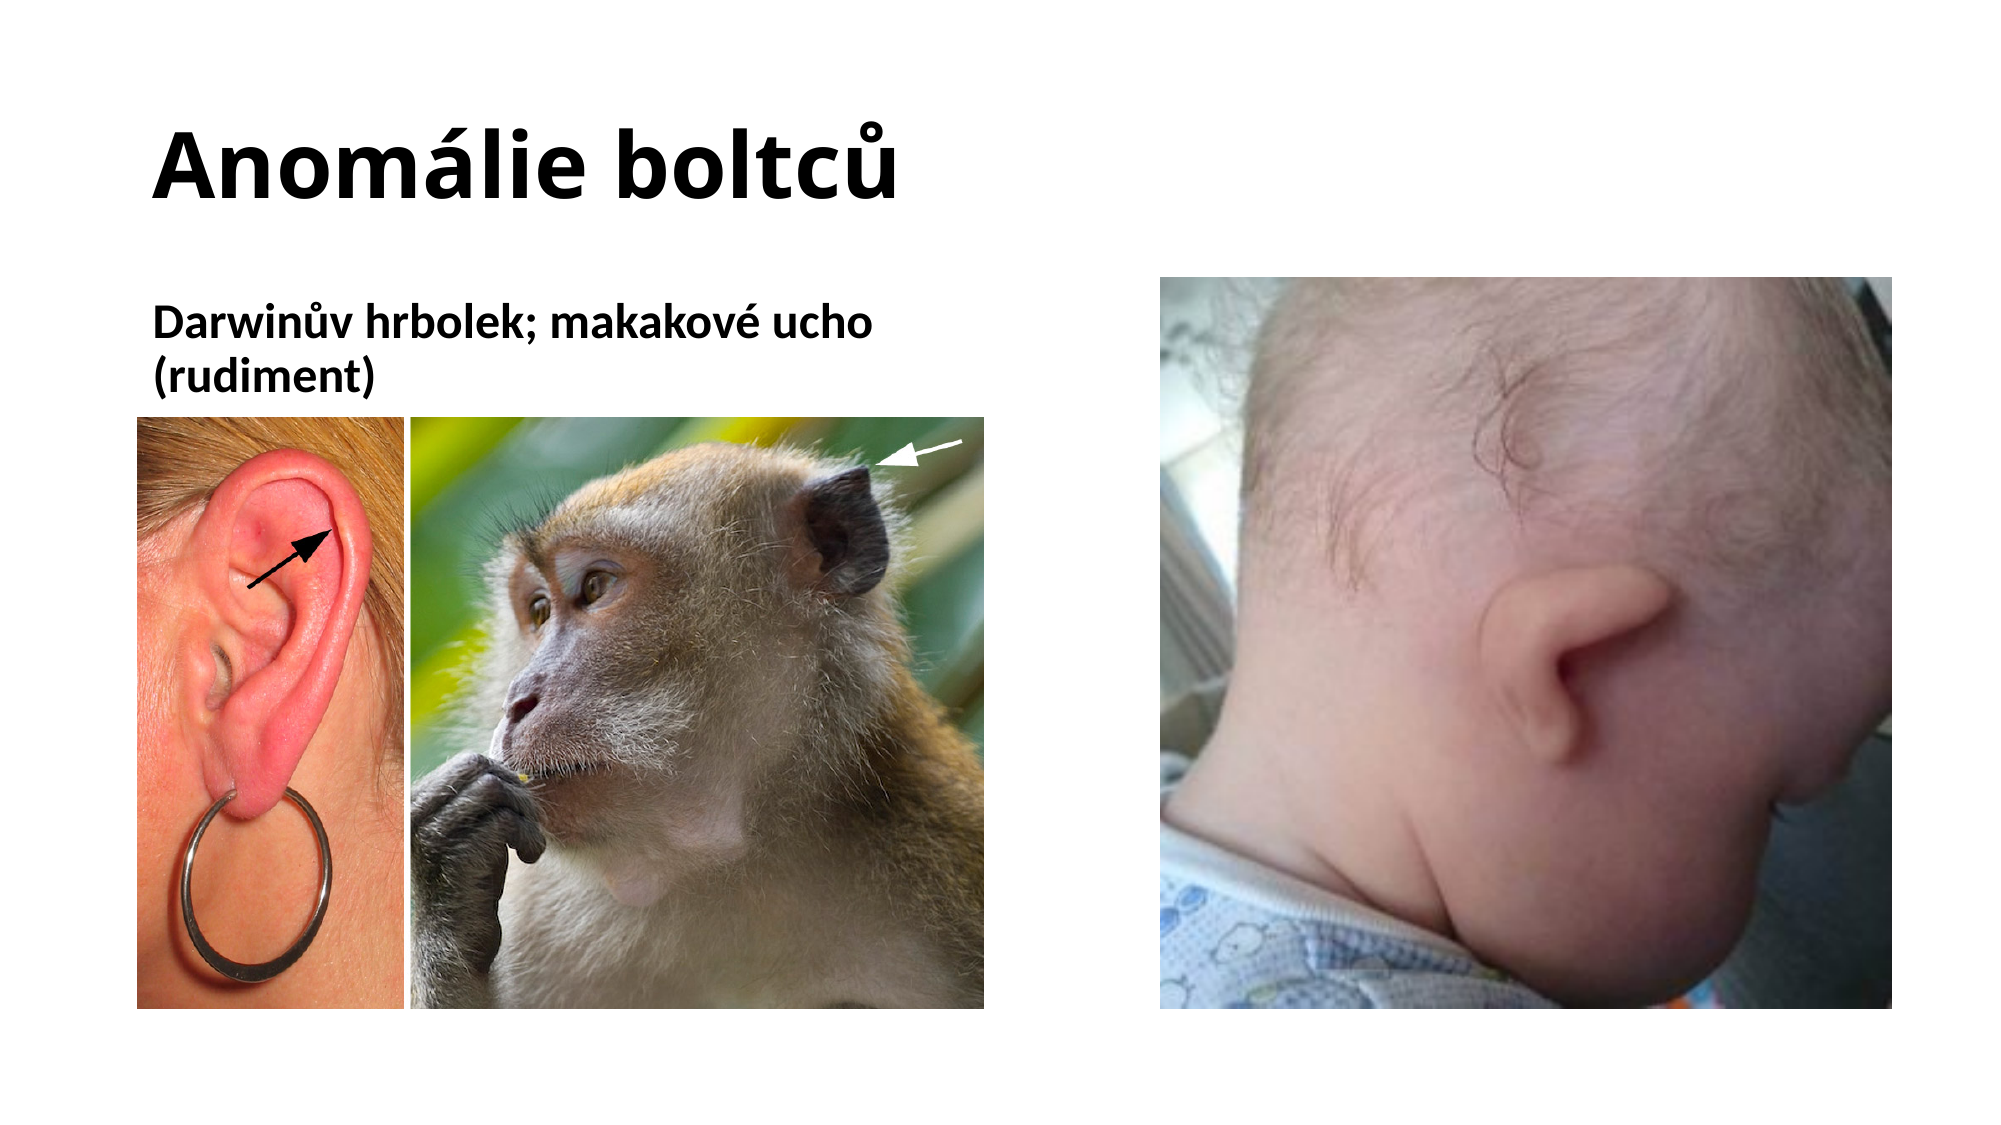

# Anomálie boltců
Darwinův hrbolek; makakové ucho (rudiment)